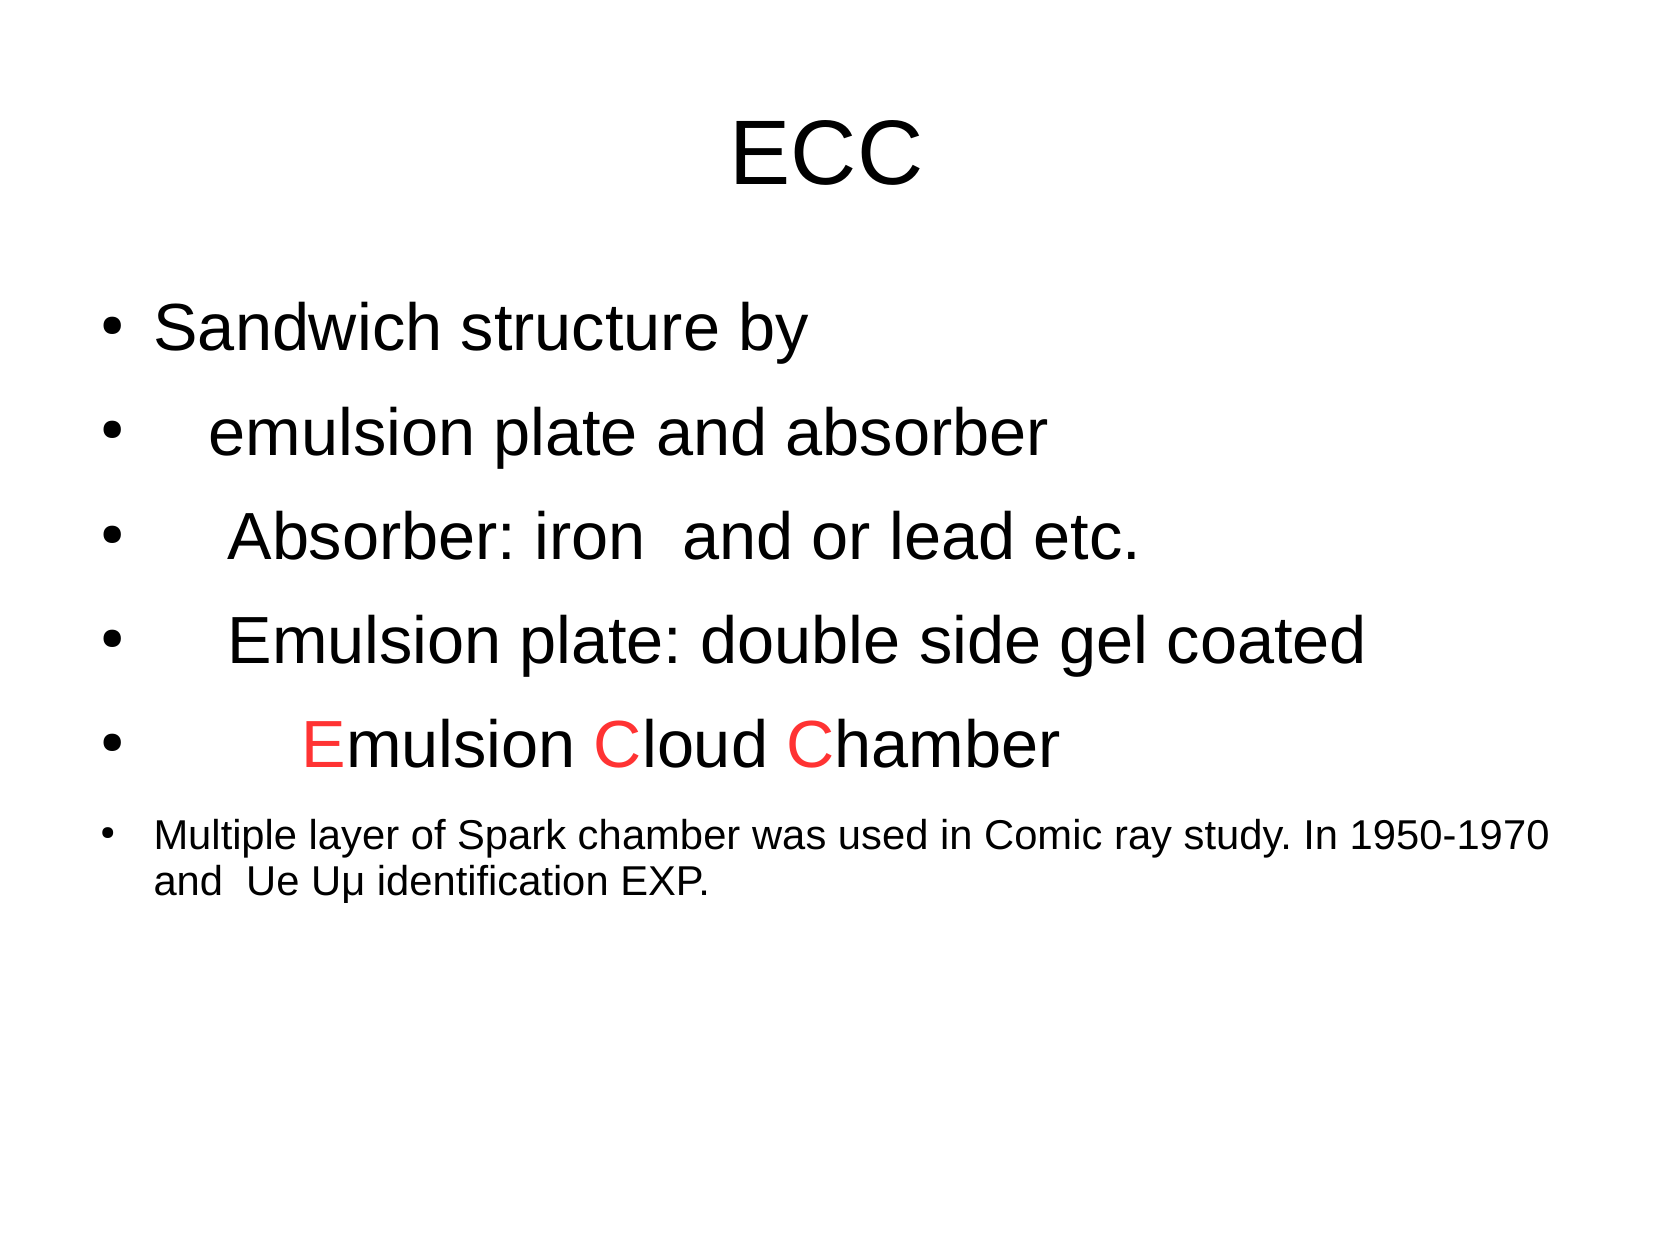

# ECC
Sandwich structure by
 emulsion plate and absorber
 Absorber: iron and or lead etc.
 Emulsion plate: double side gel coated
 Emulsion Cloud Chamber
Multiple layer of Spark chamber was used in Comic ray study. In 1950-1970 and Ue Uμ identification EXP.